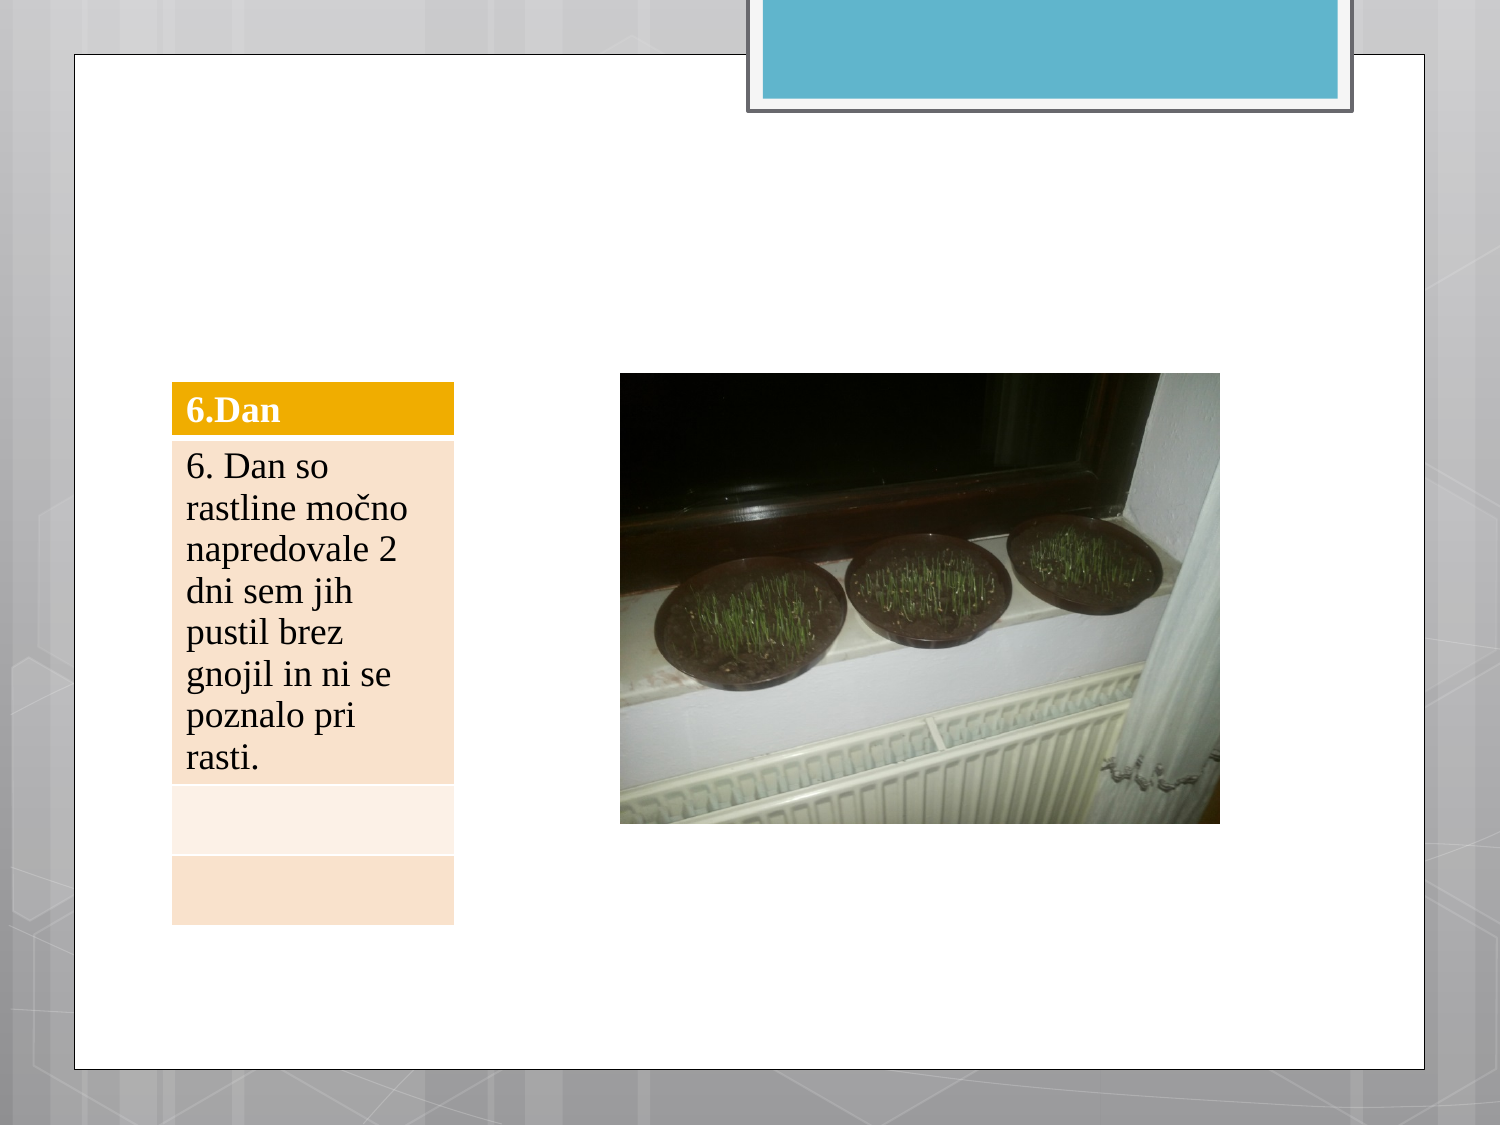

| 6.Dan |
| --- |
| 6. Dan so rastline močno napredovale 2 dni sem jih pustil brez gnojil in ni se poznalo pri rasti. |
| |
| |